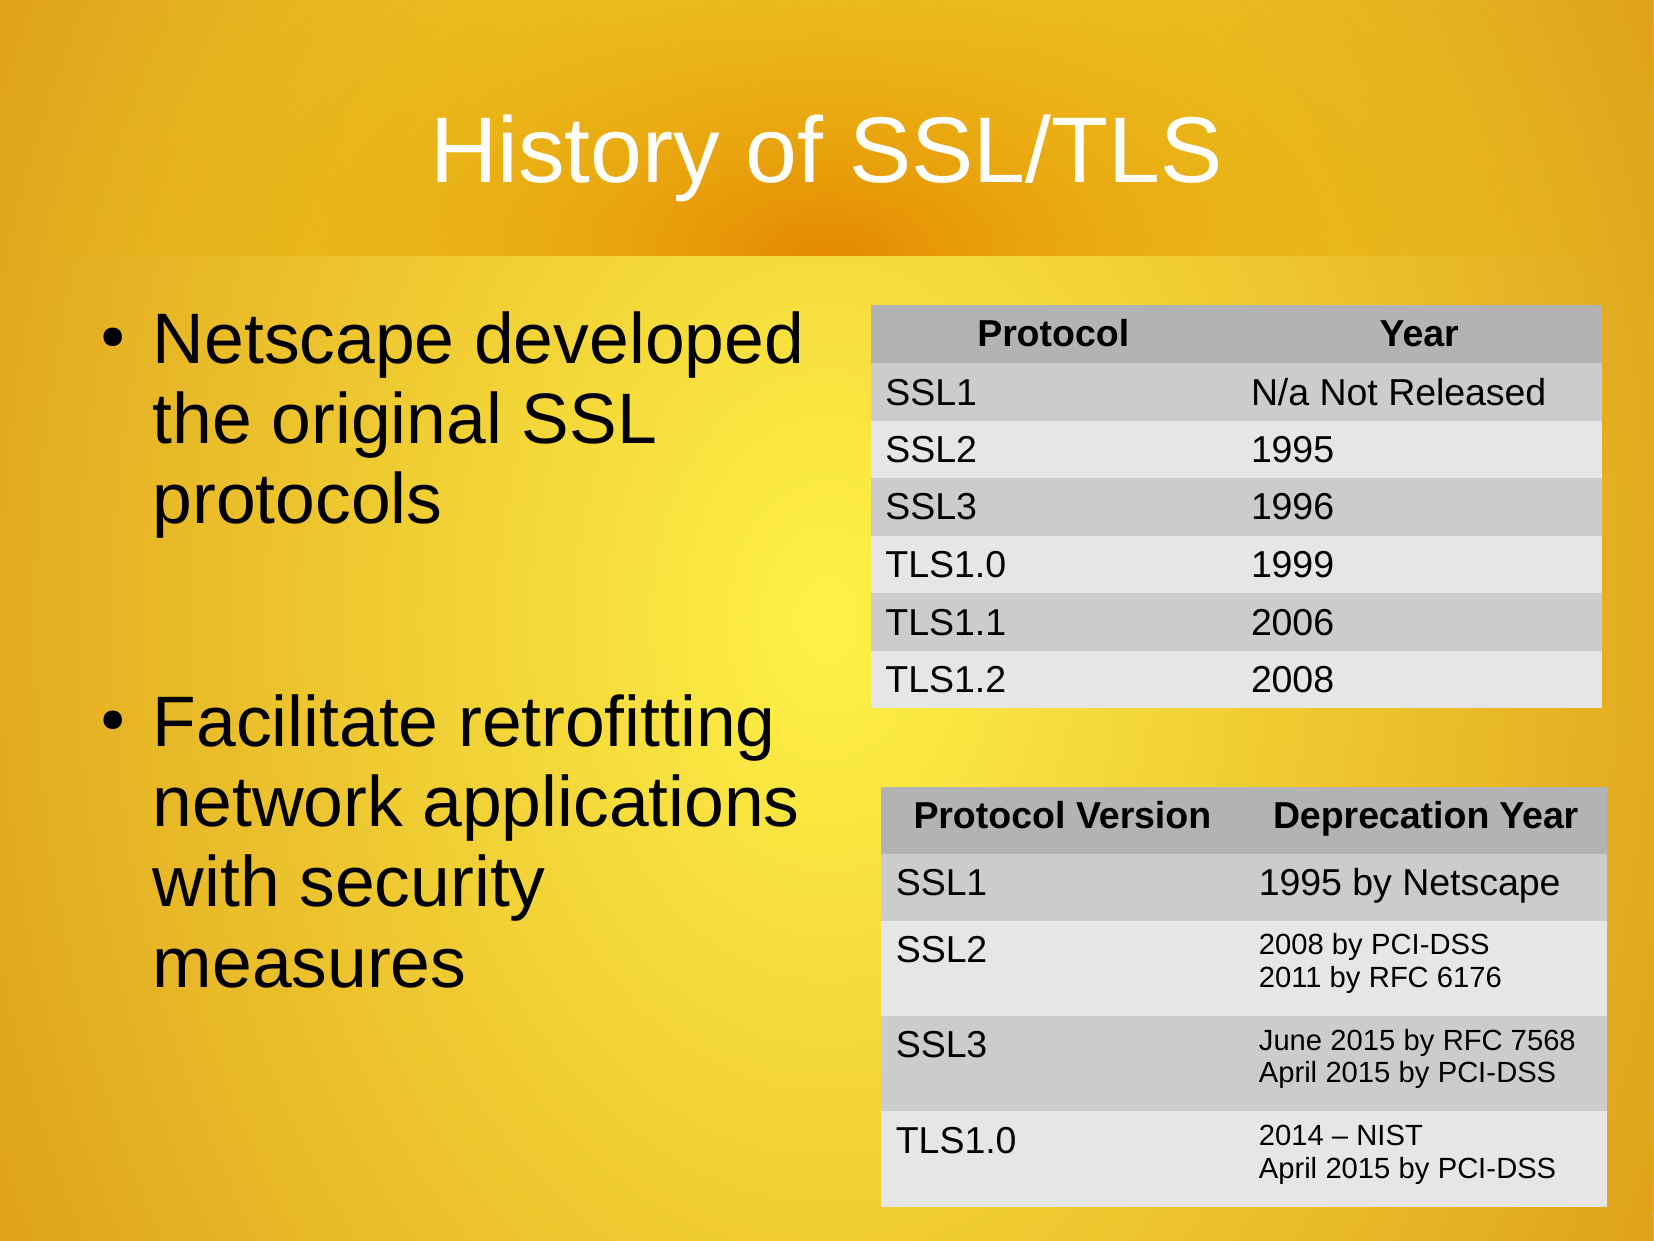

# History of SSL/TLS
Netscape developed the original SSL protocols
Facilitate retrofitting network applications with security measures
| Protocol | Year |
| --- | --- |
| SSL1 | N/a Not Released |
| SSL2 | 1995 |
| SSL3 | 1996 |
| TLS1.0 | 1999 |
| TLS1.1 | 2006 |
| TLS1.2 | 2008 |
| Protocol Version | Deprecation Year |
| --- | --- |
| SSL1 | 1995 by Netscape |
| SSL2 | 2008 by PCI-DSS 2011 by RFC 6176 |
| SSL3 | June 2015 by RFC 7568 April 2015 by PCI-DSS |
| TLS1.0 | 2014 – NIST April 2015 by PCI-DSS |